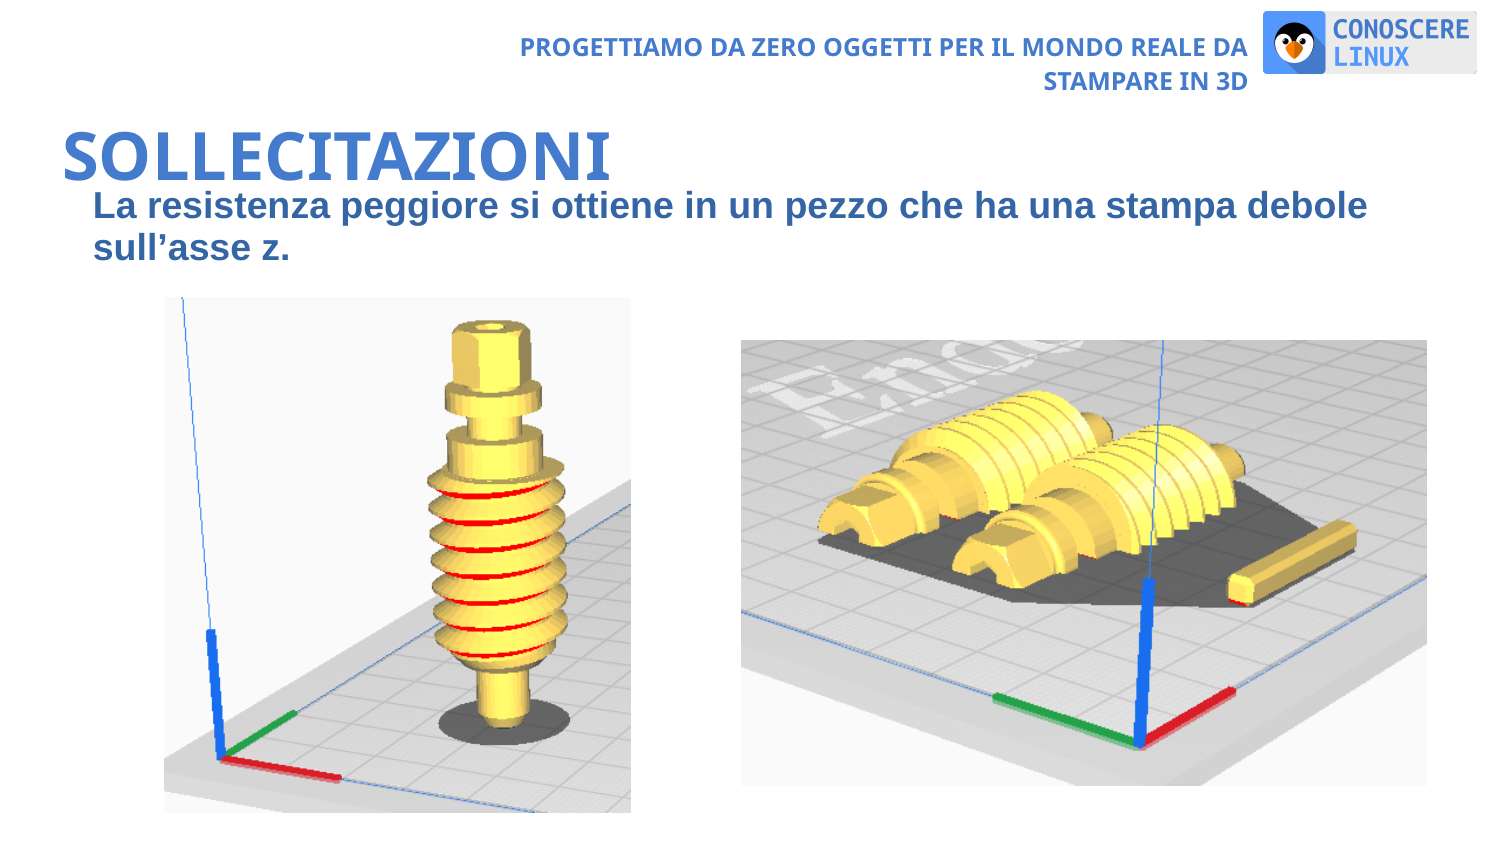

PROGETTIAMO DA ZERO OGGETTI PER IL MONDO REALE DA STAMPARE IN 3D
SOLLECITAZIONI
La resistenza peggiore si ottiene in un pezzo che ha una stampa debole sull’asse z.